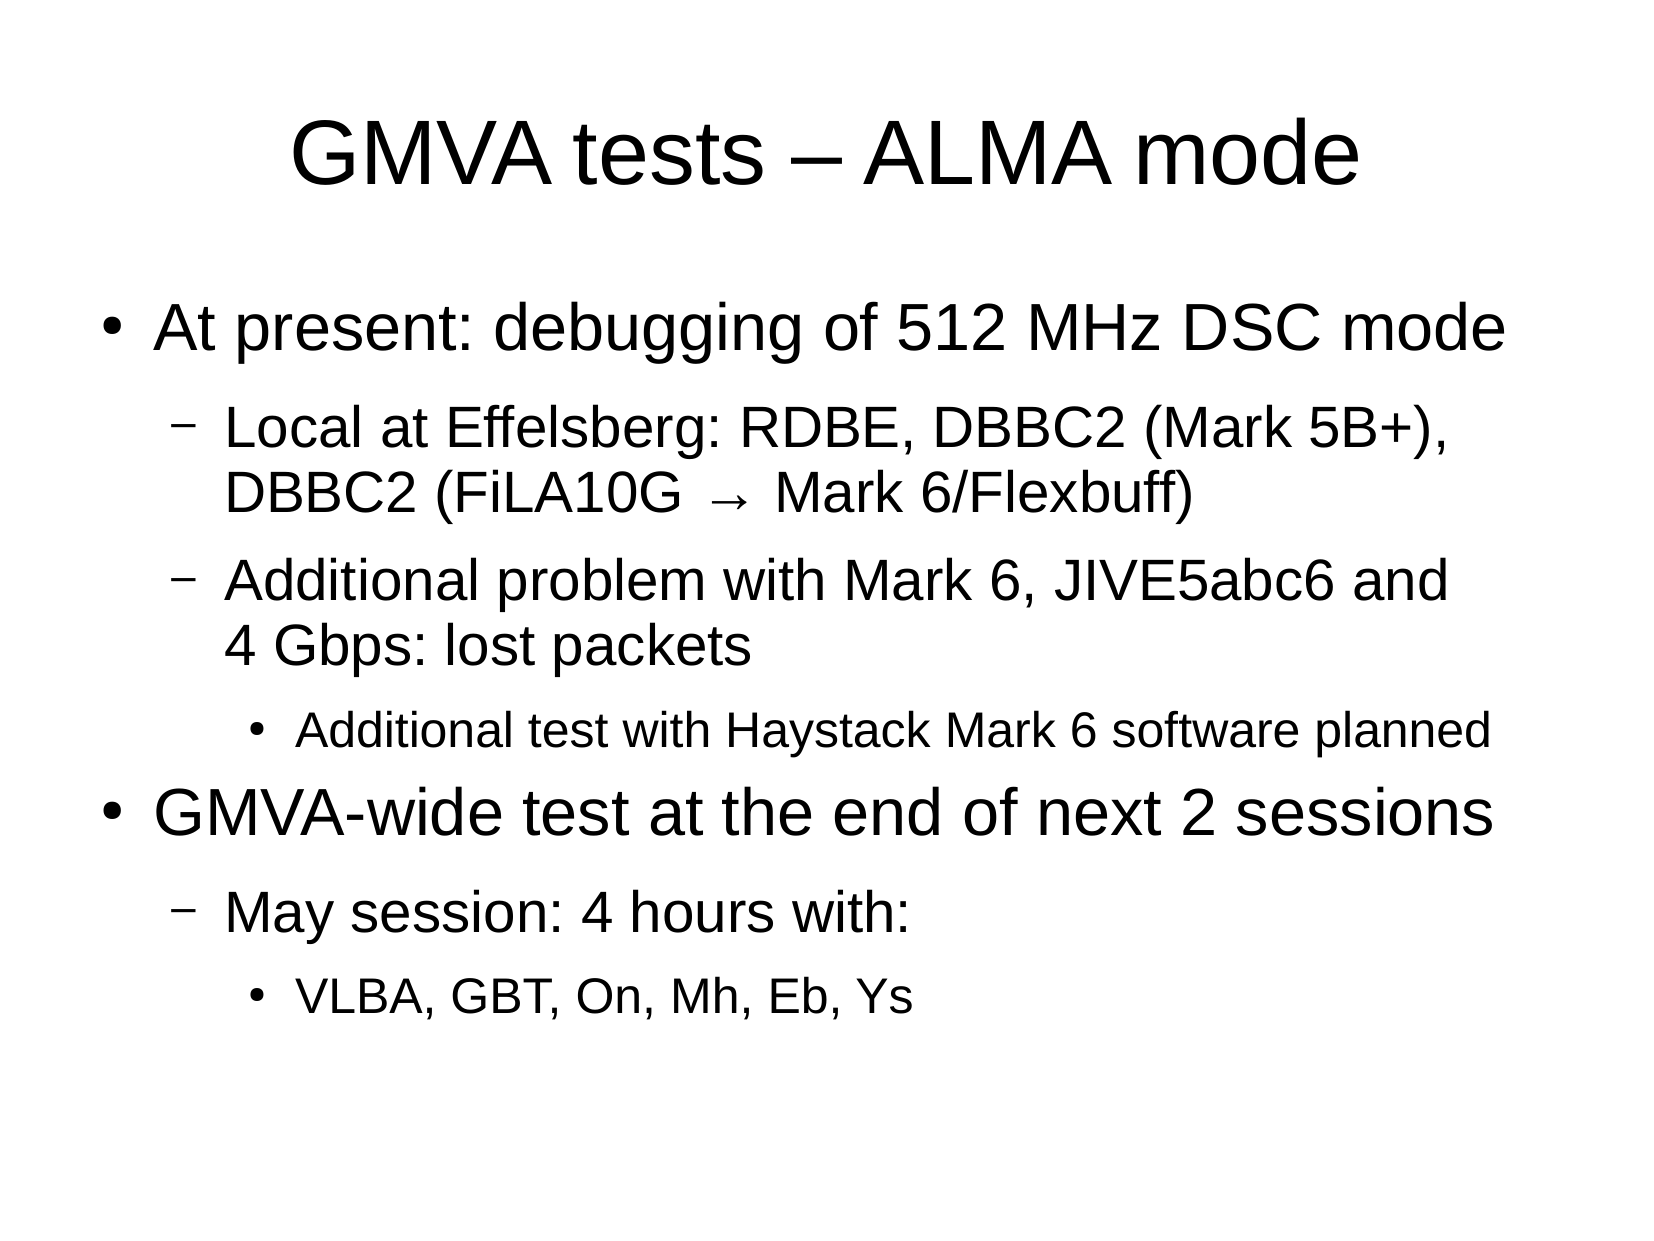

# GMVA tests – ALMA mode
At present: debugging of 512 MHz DSC mode
Local at Effelsberg: RDBE, DBBC2 (Mark 5B+), DBBC2 (FiLA10G → Mark 6/Flexbuff)
Additional problem with Mark 6, JIVE5abc6 and 4 Gbps: lost packets
Additional test with Haystack Mark 6 software planned
GMVA-wide test at the end of next 2 sessions
May session: 4 hours with:
VLBA, GBT, On, Mh, Eb, Ys